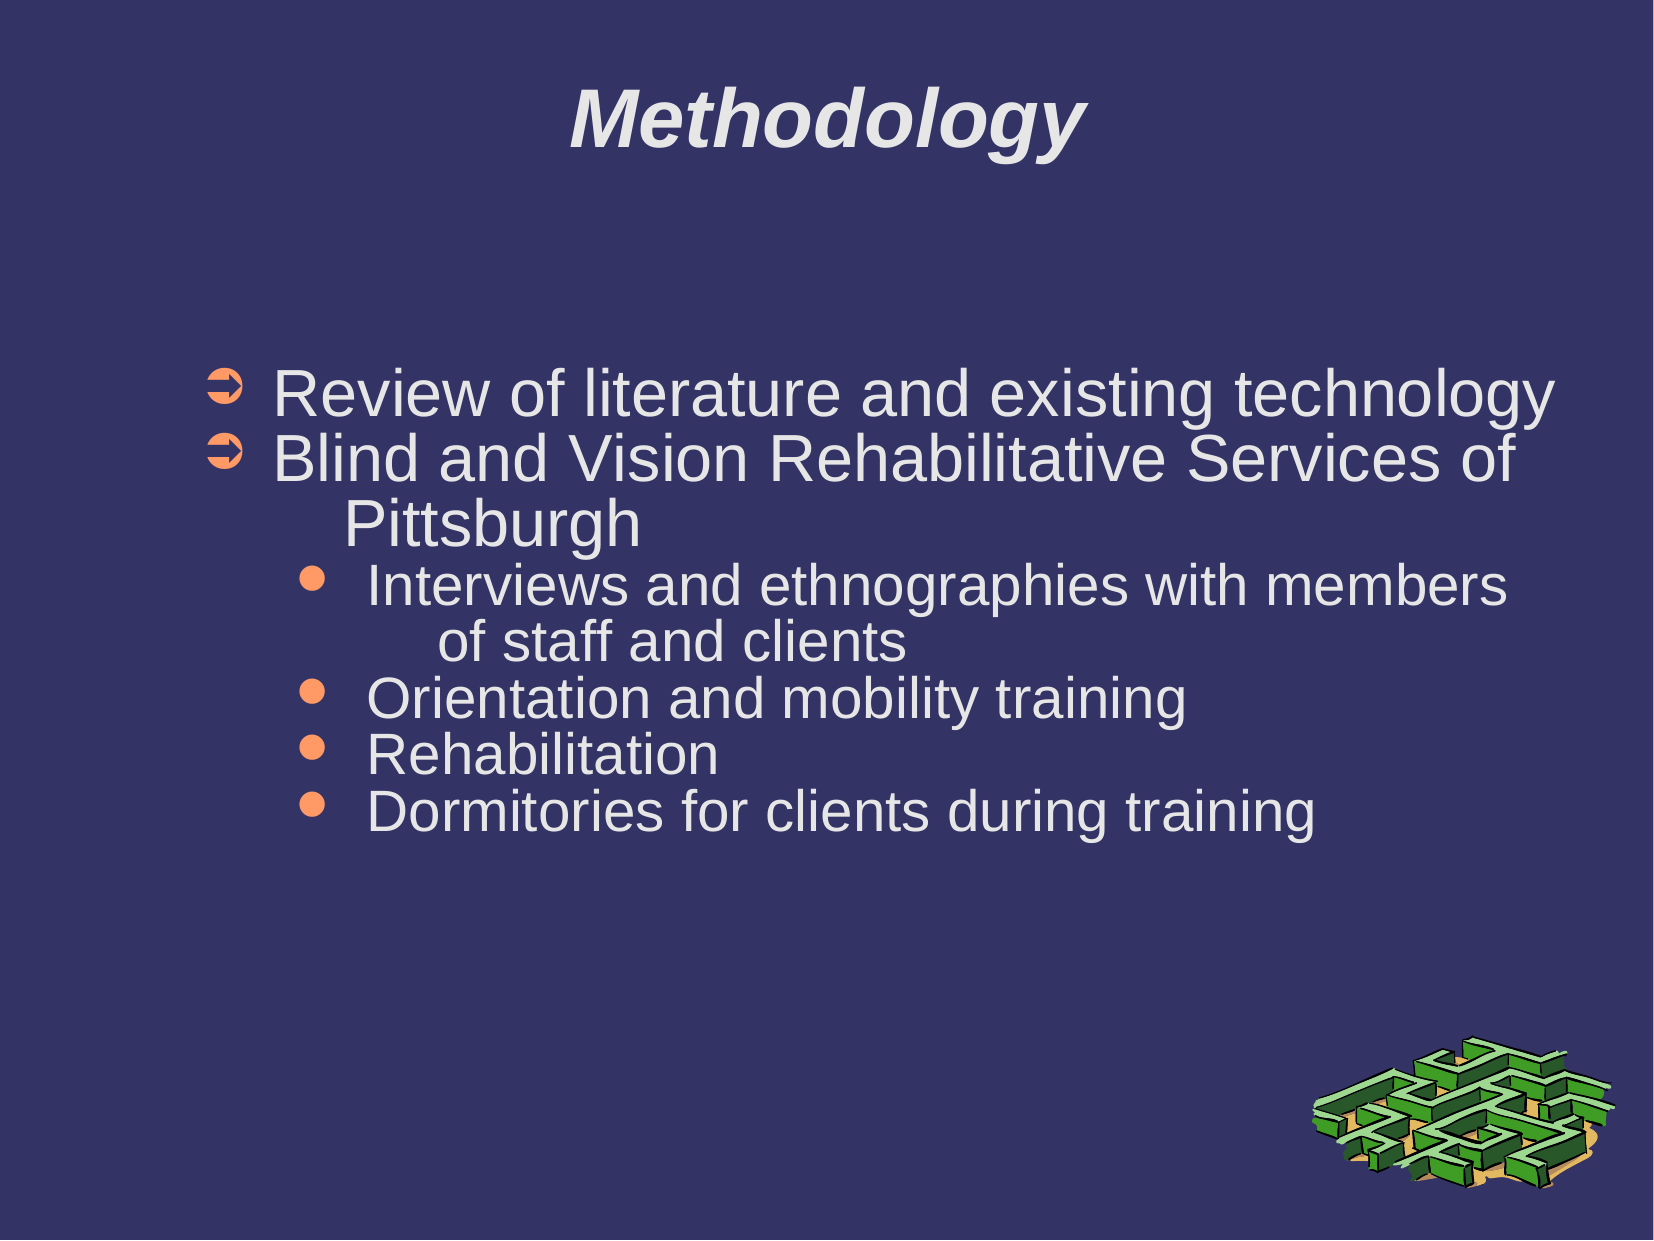

# Methodology
Review of literature and existing technology
Blind and Vision Rehabilitative Services of Pittsburgh
Interviews and ethnographies with members of staff and clients
Orientation and mobility training
Rehabilitation
Dormitories for clients during training